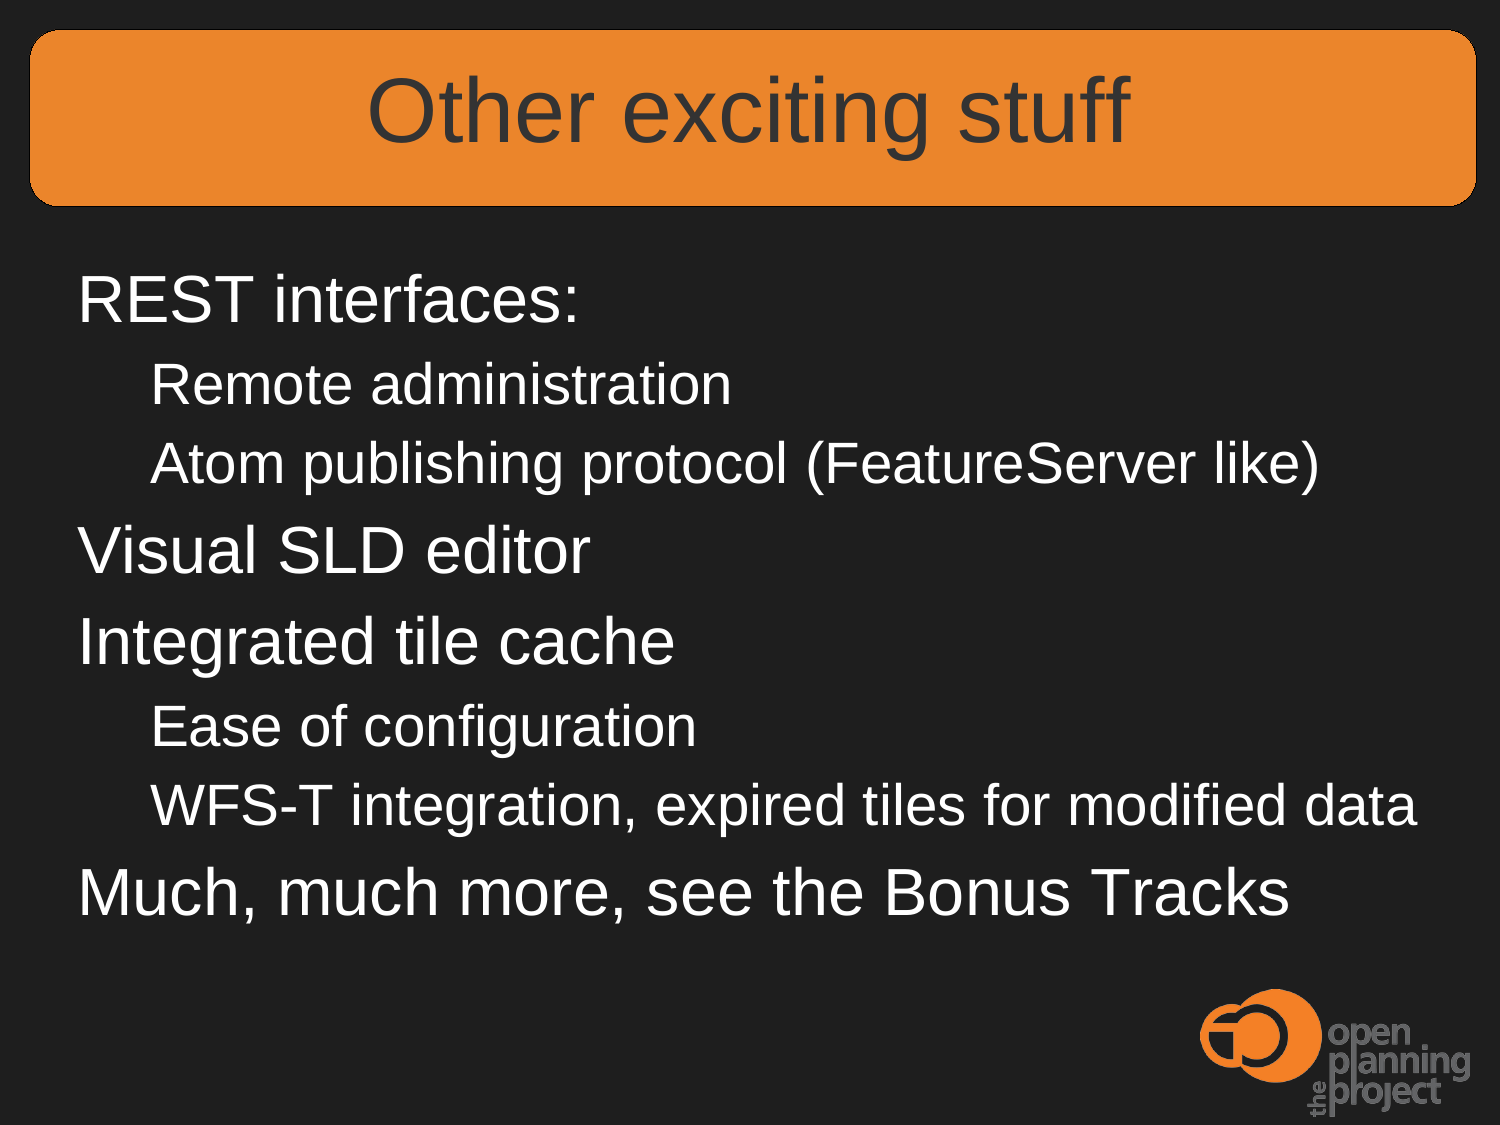

# Other exciting stuff
REST interfaces:
Remote administration
Atom publishing protocol (FeatureServer like)
Visual SLD editor
Integrated tile cache
Ease of configuration
WFS-T integration, expired tiles for modified data
Much, much more, see the Bonus Tracks